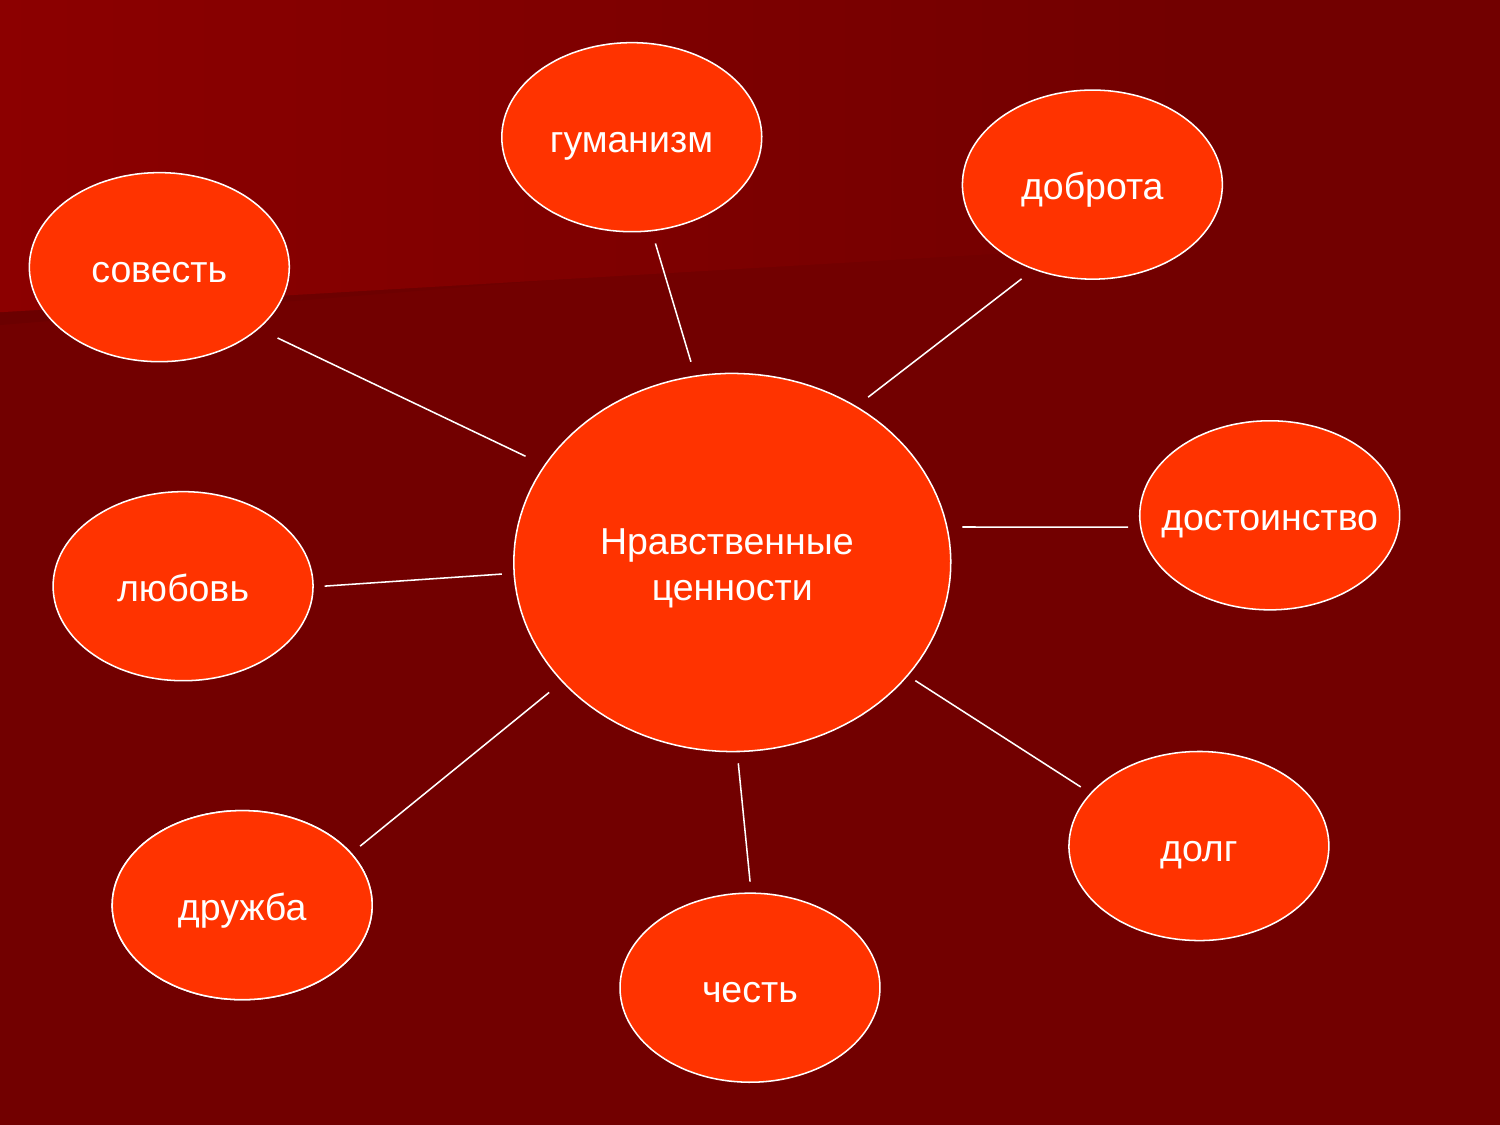

гуманизм
доброта
совесть
Нравственные
ценности
достоинство
любовь
долг
совесть
дружба
честь